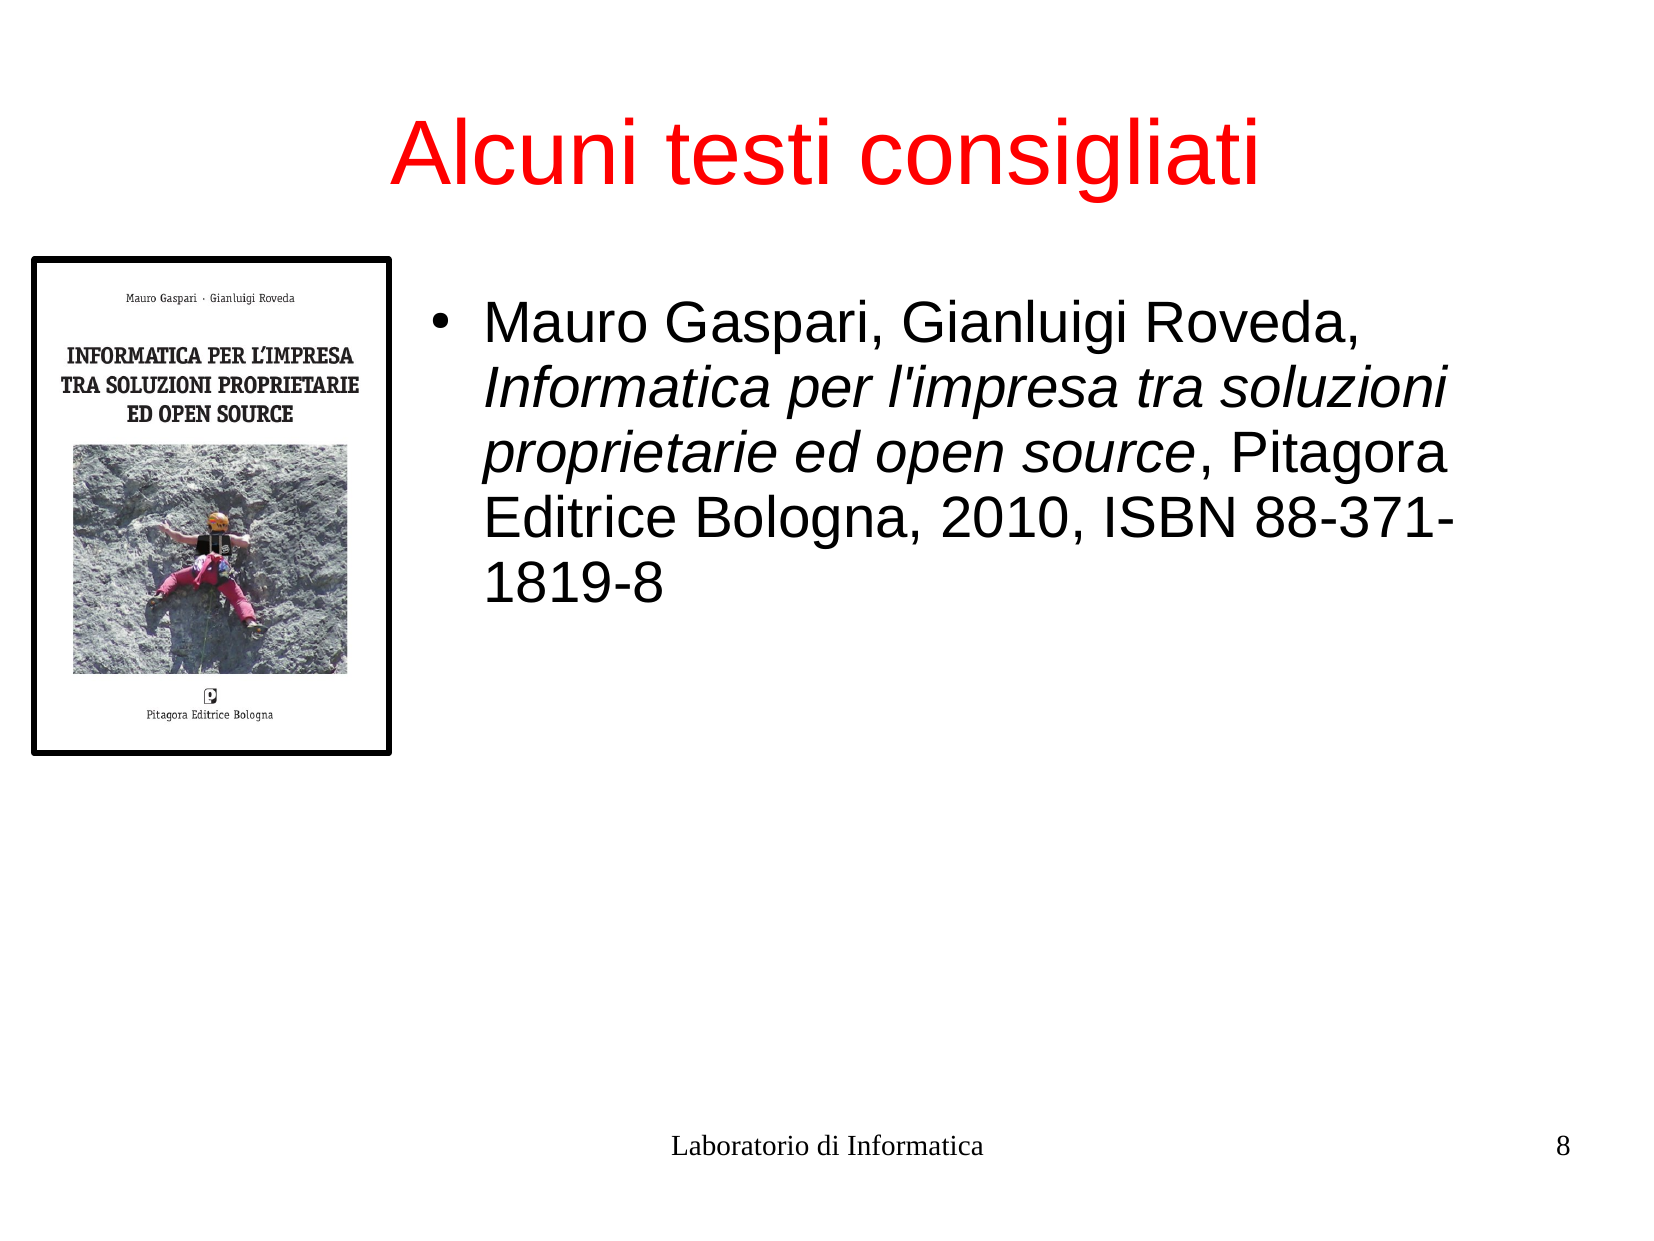

# Alcuni testi consigliati
Mauro Gaspari, Gianluigi Roveda, Informatica per l'impresa tra soluzioni proprietarie ed open source, Pitagora Editrice Bologna, 2010, ISBN 88-371-1819-8
Laboratorio di Informatica
8